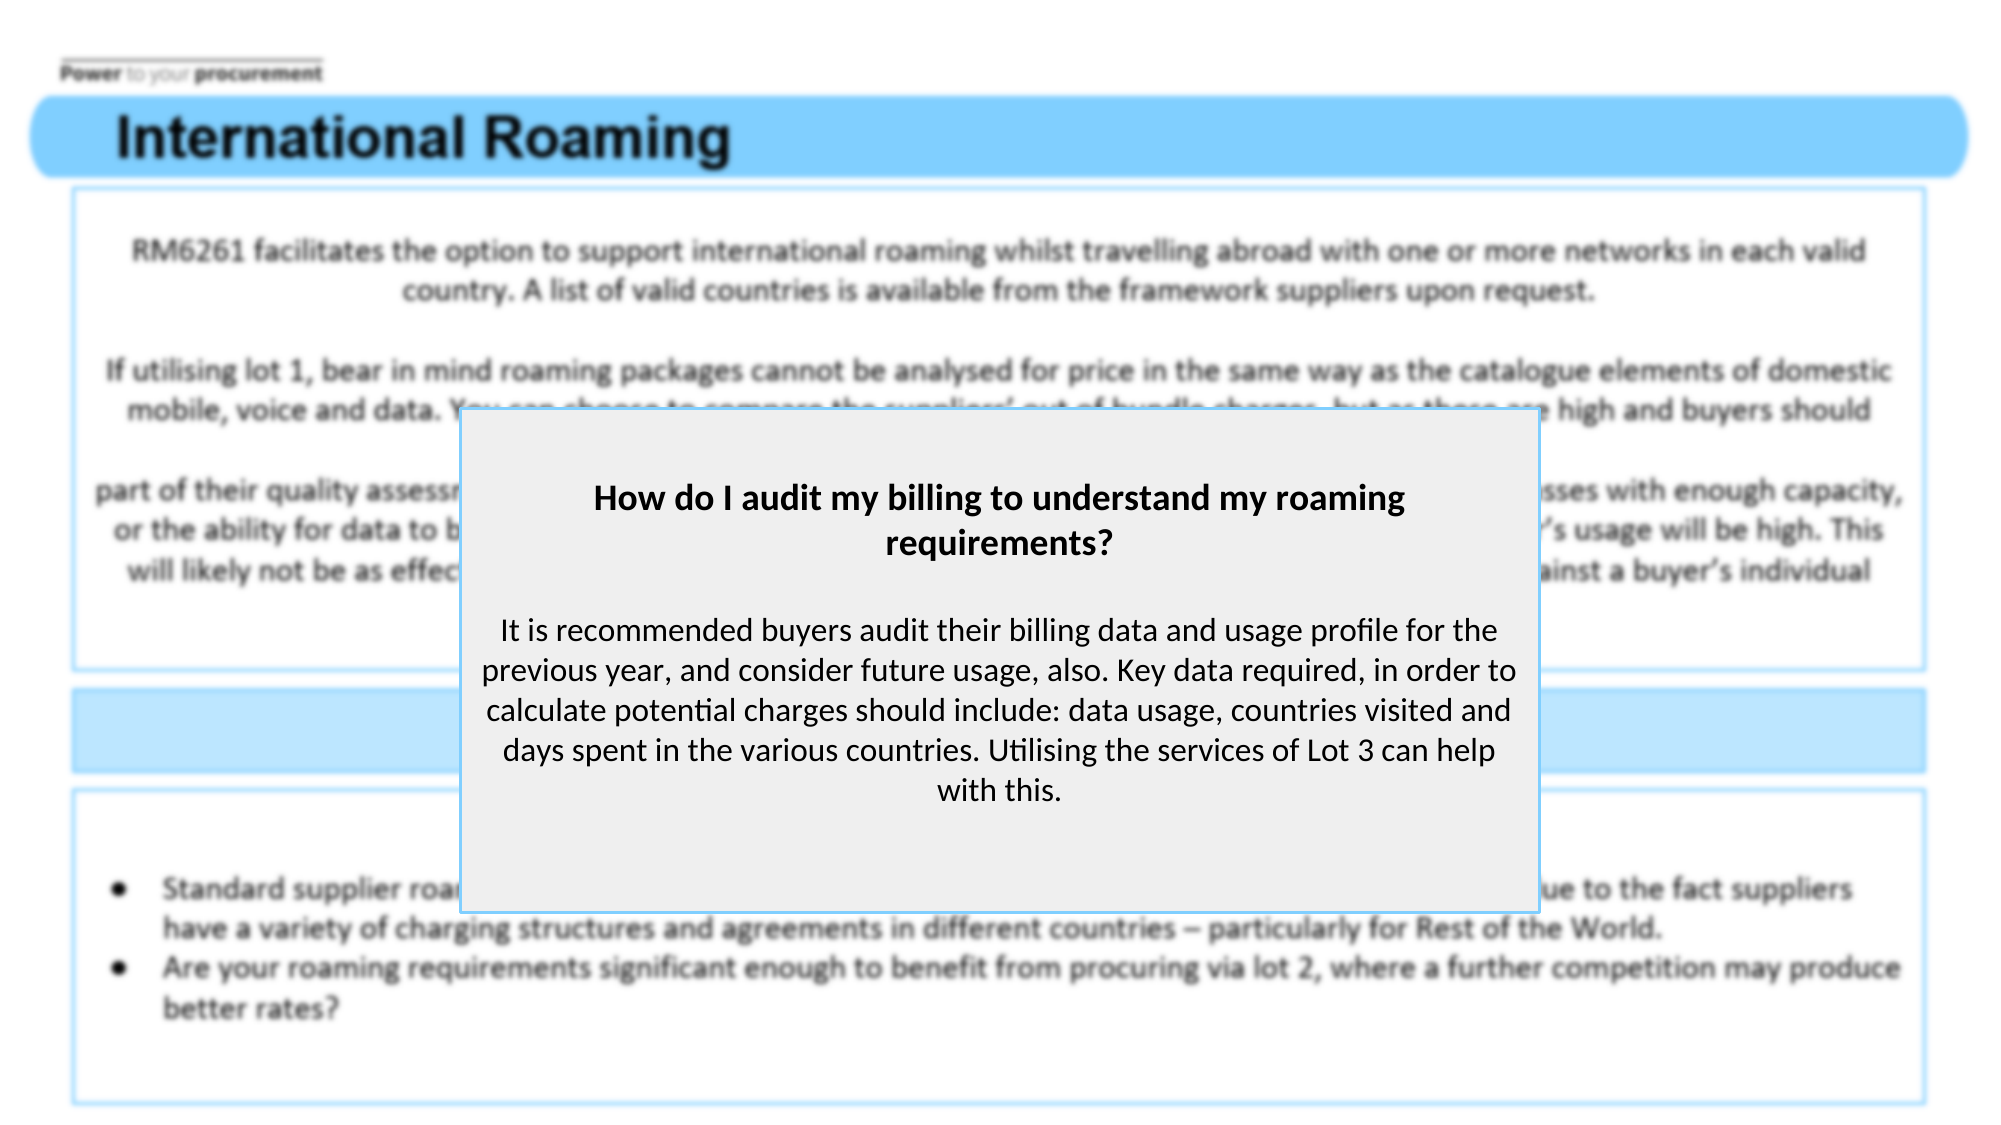

#
How do I audit my billing to understand my roaming requirements?
It is recommended buyers audit their billing data and usage profile for the previous year, and consider future usage, also. Key data required, in order to calculate potential charges should include: data usage, countries visited and days spent in the various countries. Utilising the services of Lot 3 can help with this.